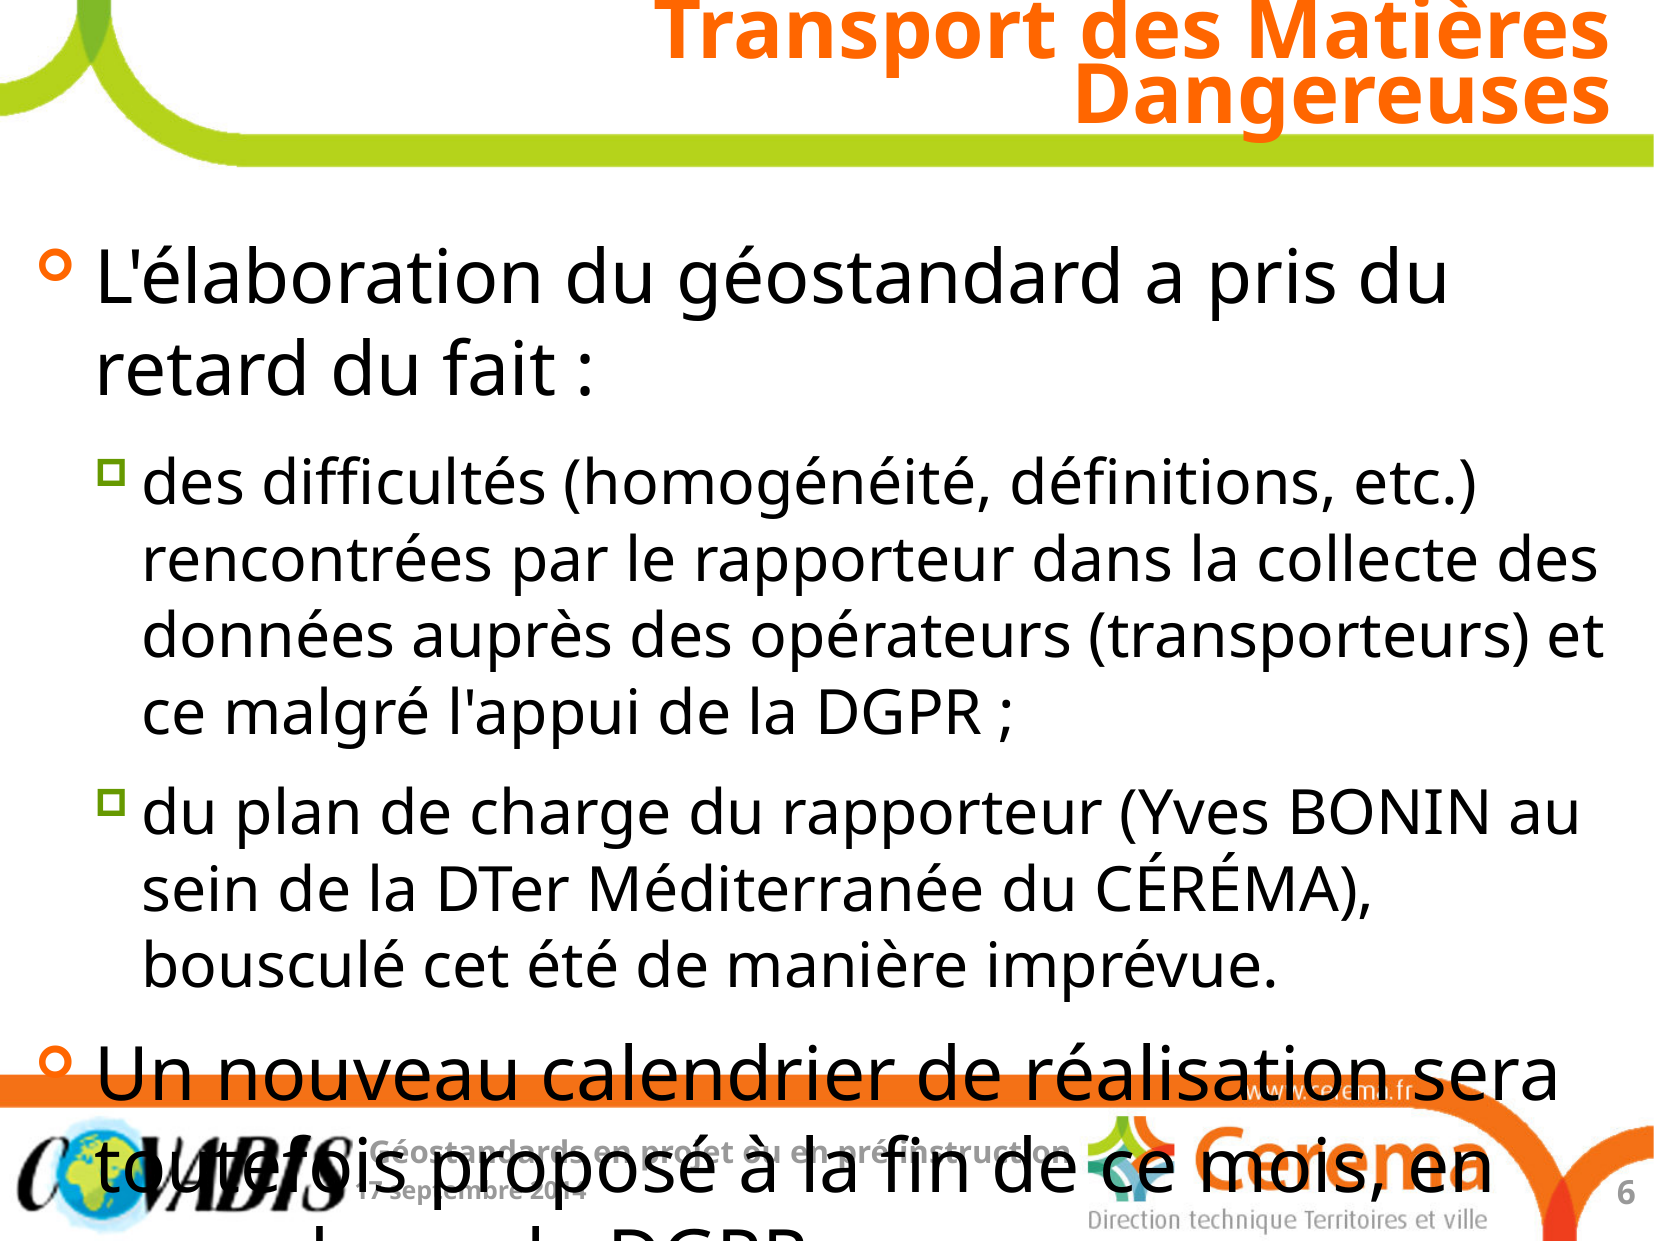

# Transport des Matières Dangereuses
L'élaboration du géostandard a pris du retard du fait :
des difficultés (homogénéité, définitions, etc.) rencontrées par le rapporteur dans la collecte des données auprès des opérateurs (transporteurs) et ce malgré l'appui de la DGPR ;
du plan de charge du rapporteur (Yves BONIN au sein de la DTer Méditerranée du CÉRÉMA), bousculé cet été de manière imprévue.
Un nouveau calendrier de réalisation sera toutefois proposé à la fin de ce mois, en accord avec la DGPR.
Géostandards en projet ou en pré-instruction
6